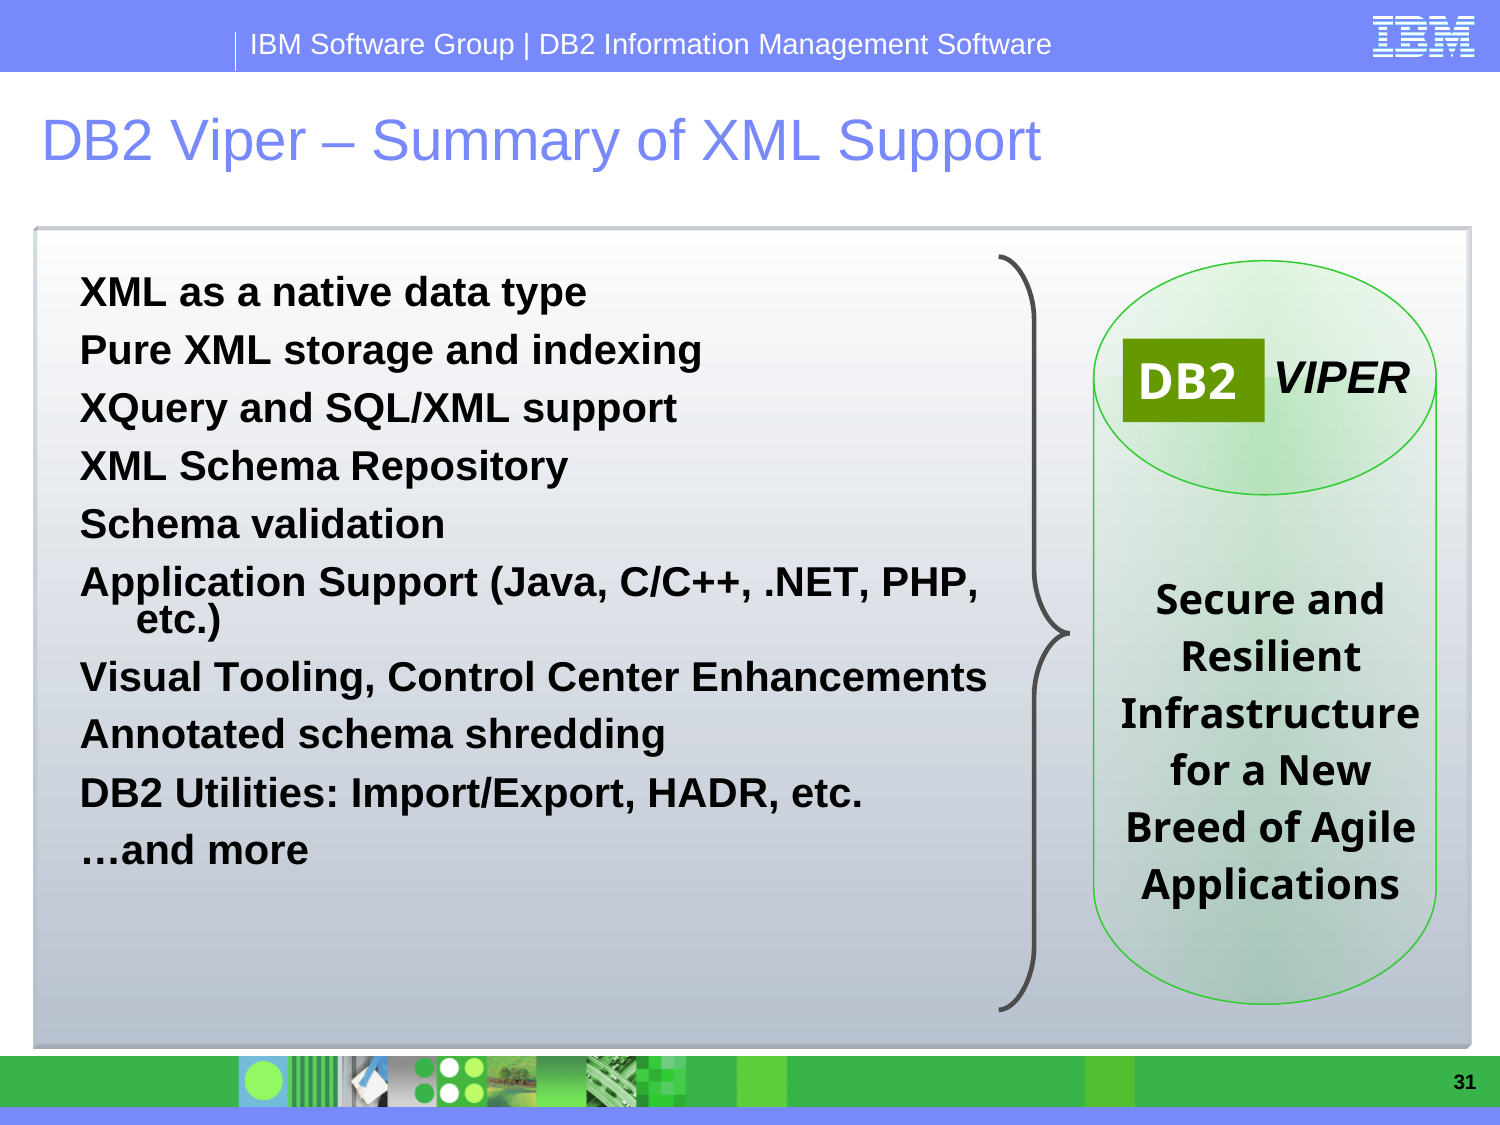

# DB2 Viper – Summary of XML Support
XML as a native data type
Pure XML storage and indexing
XQuery and SQL/XML support
XML Schema Repository
Schema validation
Application Support (Java, C/C++, .NET, PHP, etc.)
Visual Tooling, Control Center Enhancements
Annotated schema shredding
DB2 Utilities: Import/Export, HADR, etc.
…and more
DB2
VIPER
Secure and Resilient Infrastructure for a New Breed of Agile Applications
31